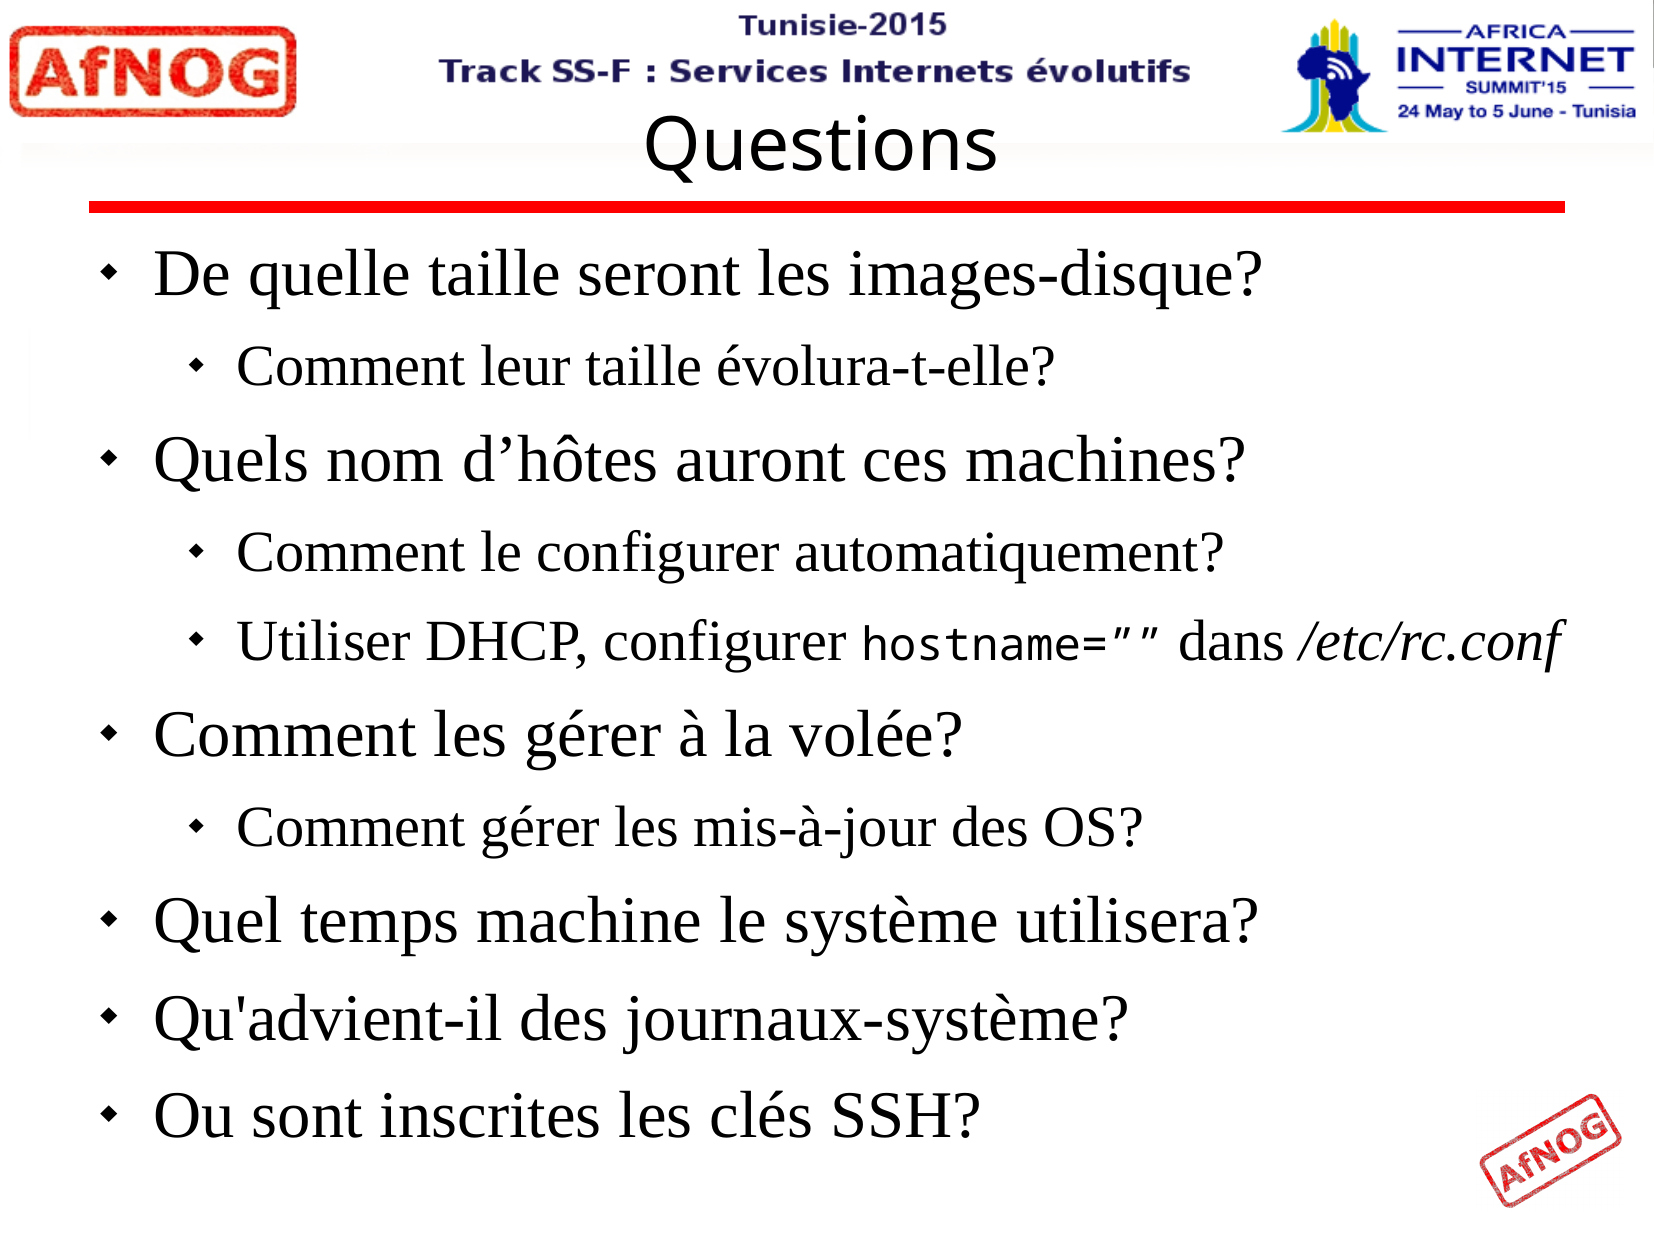

# Questions
De quelle taille seront les images-disque?
Comment leur taille évolura-t-elle?
Quels nom d’hôtes auront ces machines?
Comment le configurer automatiquement?
Utiliser DHCP, configurer hostname=”” dans /etc/rc.conf
Comment les gérer à la volée?
Comment gérer les mis-à-jour des OS?
Quel temps machine le système utilisera?
Qu'advient-il des journaux-système?
Ou sont inscrites les clés SSH?